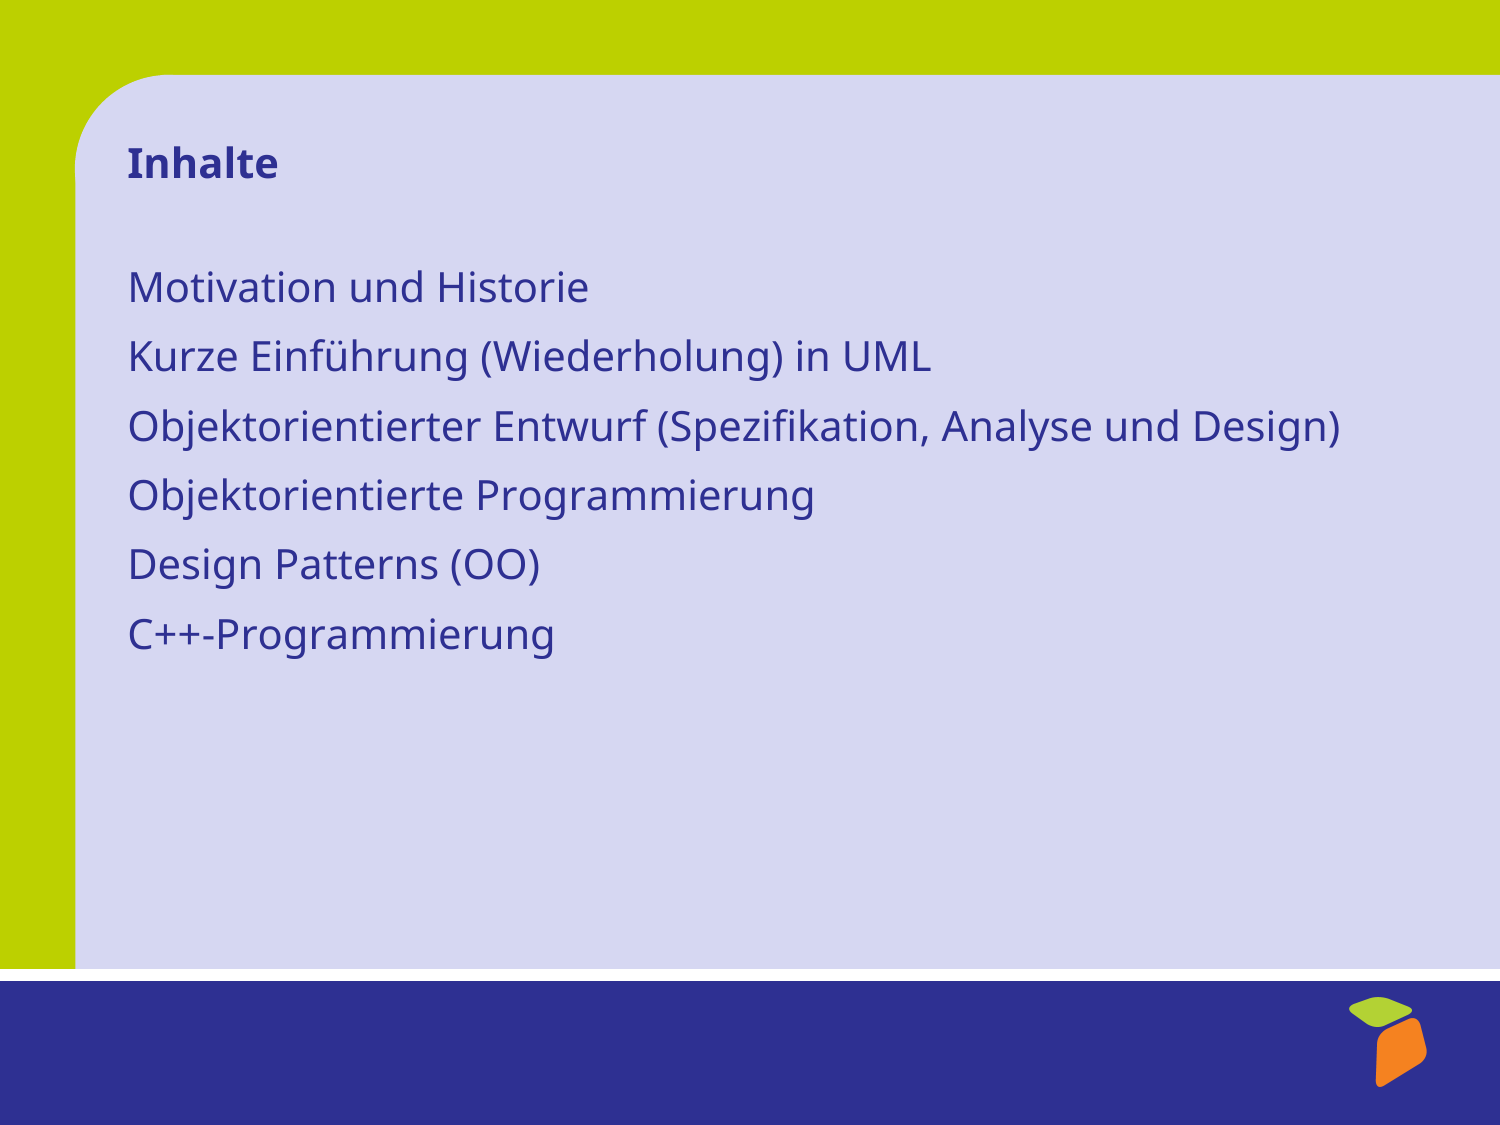

# Inhalte
Motivation und Historie
Kurze Einführung (Wiederholung) in UML
Objektorientierter Entwurf (Spezifikation, Analyse und Design)
Objektorientierte Programmierung
Design Patterns (OO)
C++-Programmierung